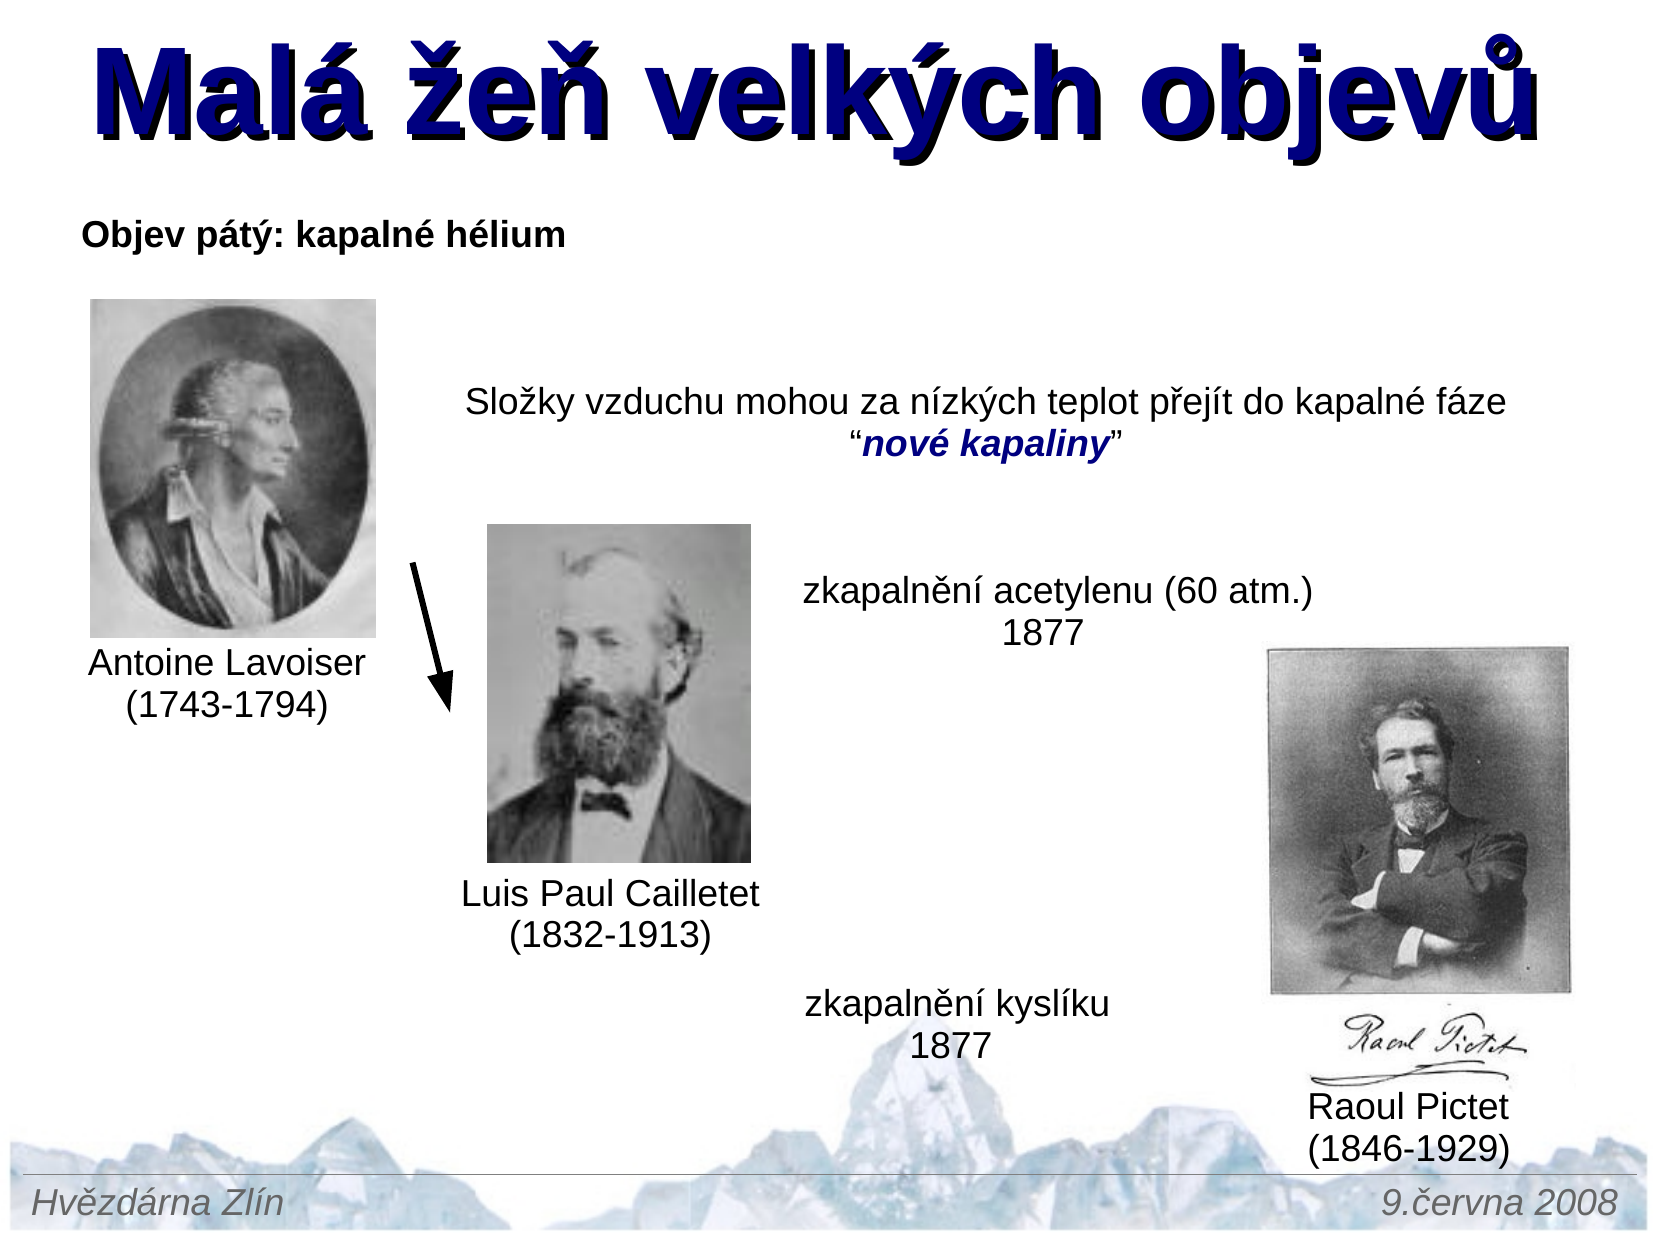

Malá žeň velkých objevů
Objev pátý: kapalné hélium
Složky vzduchu mohou za nízkých teplot přejít do kapalné fáze
“nové kapaliny”
zkapalnění acetylenu (60 atm.)
 1877
Antoine Lavoiser
(1743-1794)
Luis Paul Cailletet
(1832-1913)
zkapalnění kyslíku
 1877
Raoul Pictet
(1846-1929)
Hvězdárna Zlín															9.června 2008